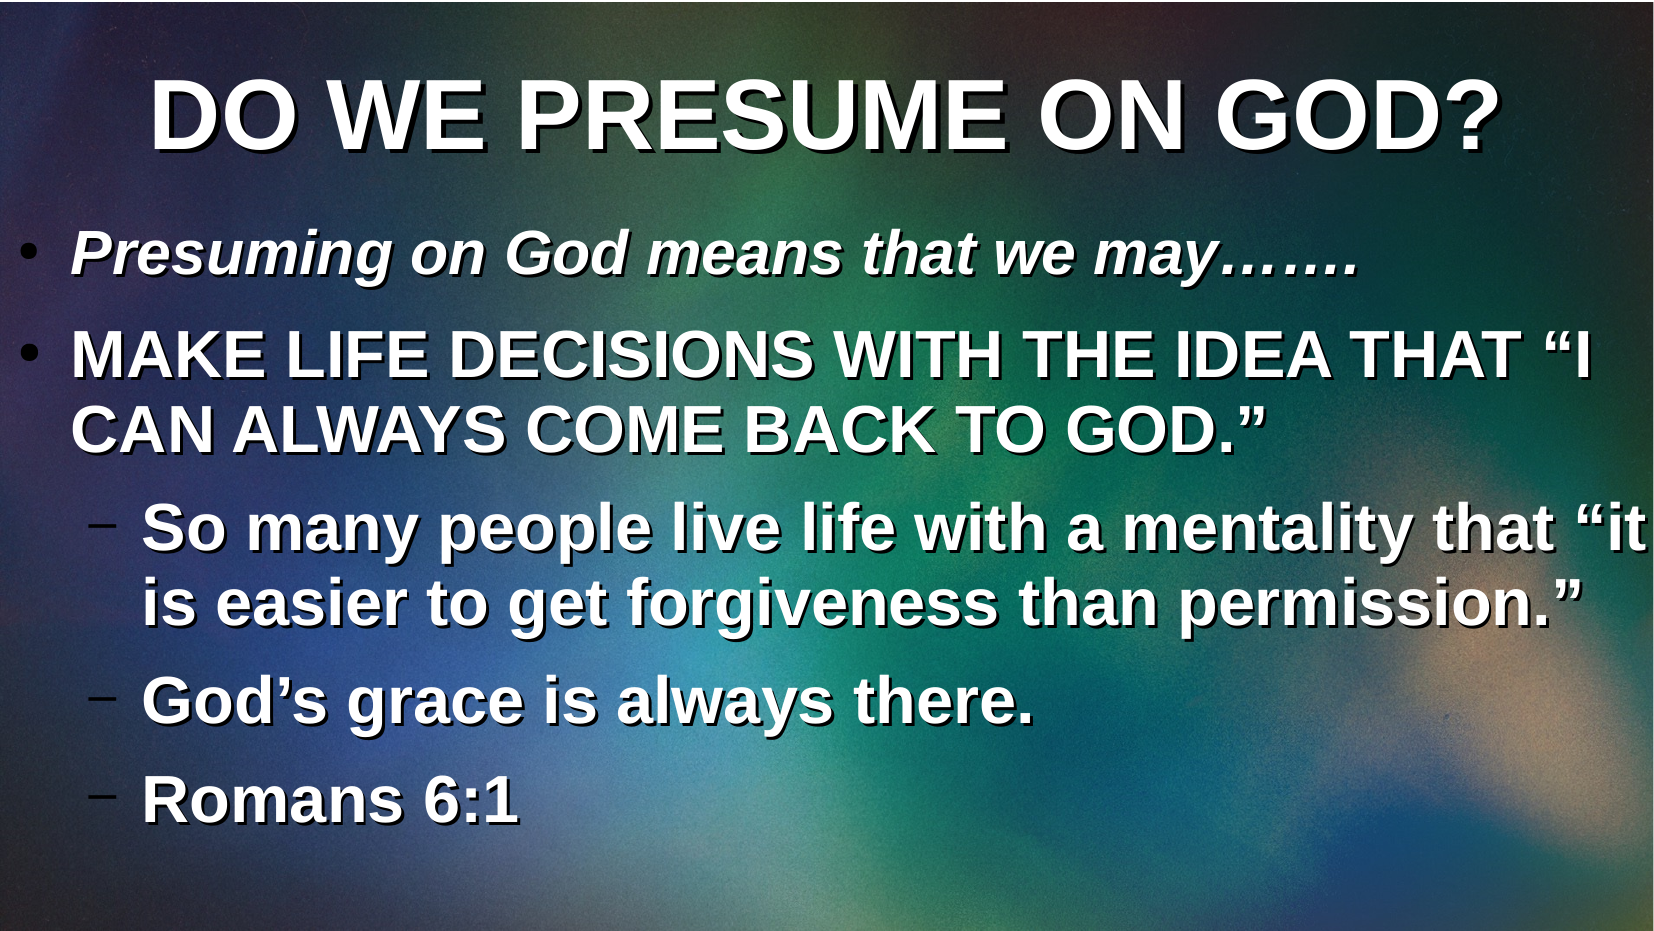

# DO WE PRESUME ON GOD?
Presuming on God means that we may…….
MAKE LIFE DECISIONS WITH THE IDEA THAT “I CAN ALWAYS COME BACK TO GOD.”
So many people live life with a mentality that “it is easier to get forgiveness than permission.”
God’s grace is always there.
Romans 6:1